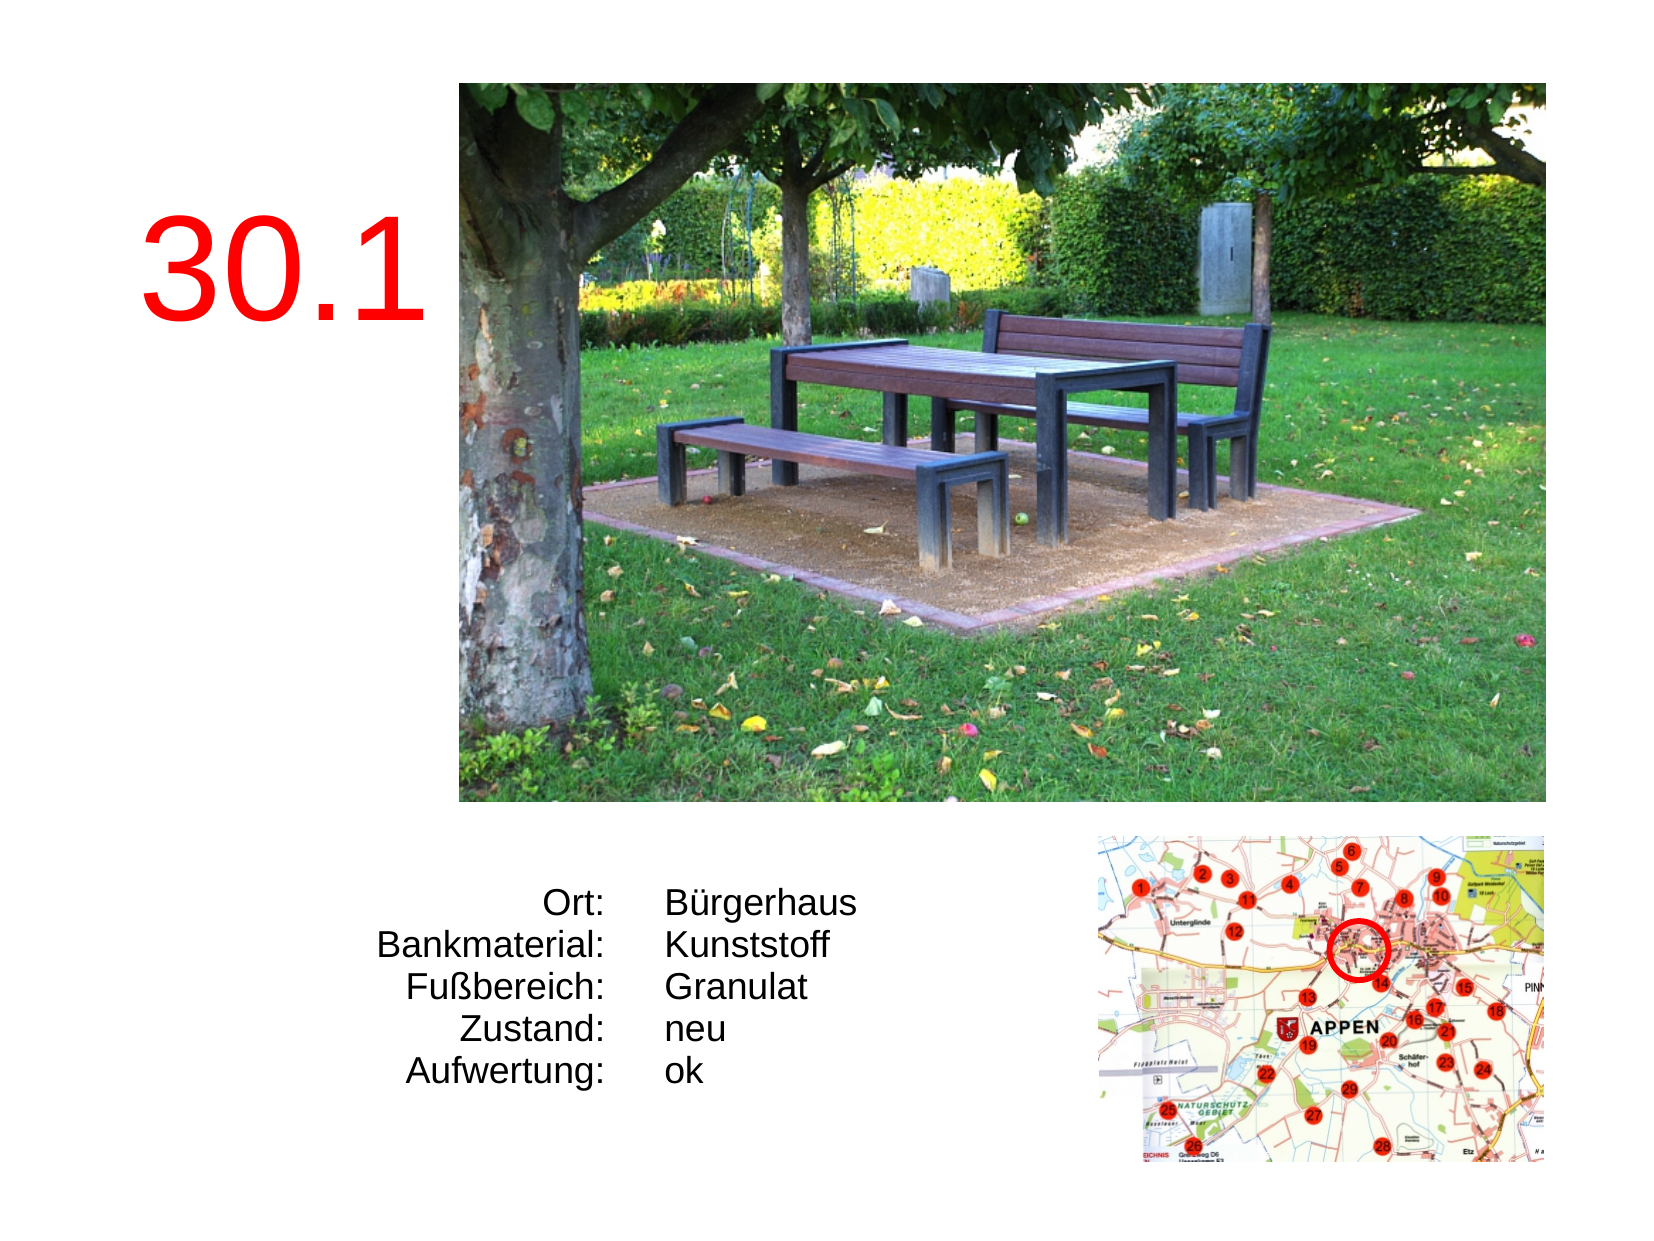

30.1
IMGP7853rBH1.jpg
	Ort:		Bürgerhaus
	Bankmaterial:		Kunststoff
	Fußbereich:		Granulat
	Zustand:		neu
	Aufwertung:		ok